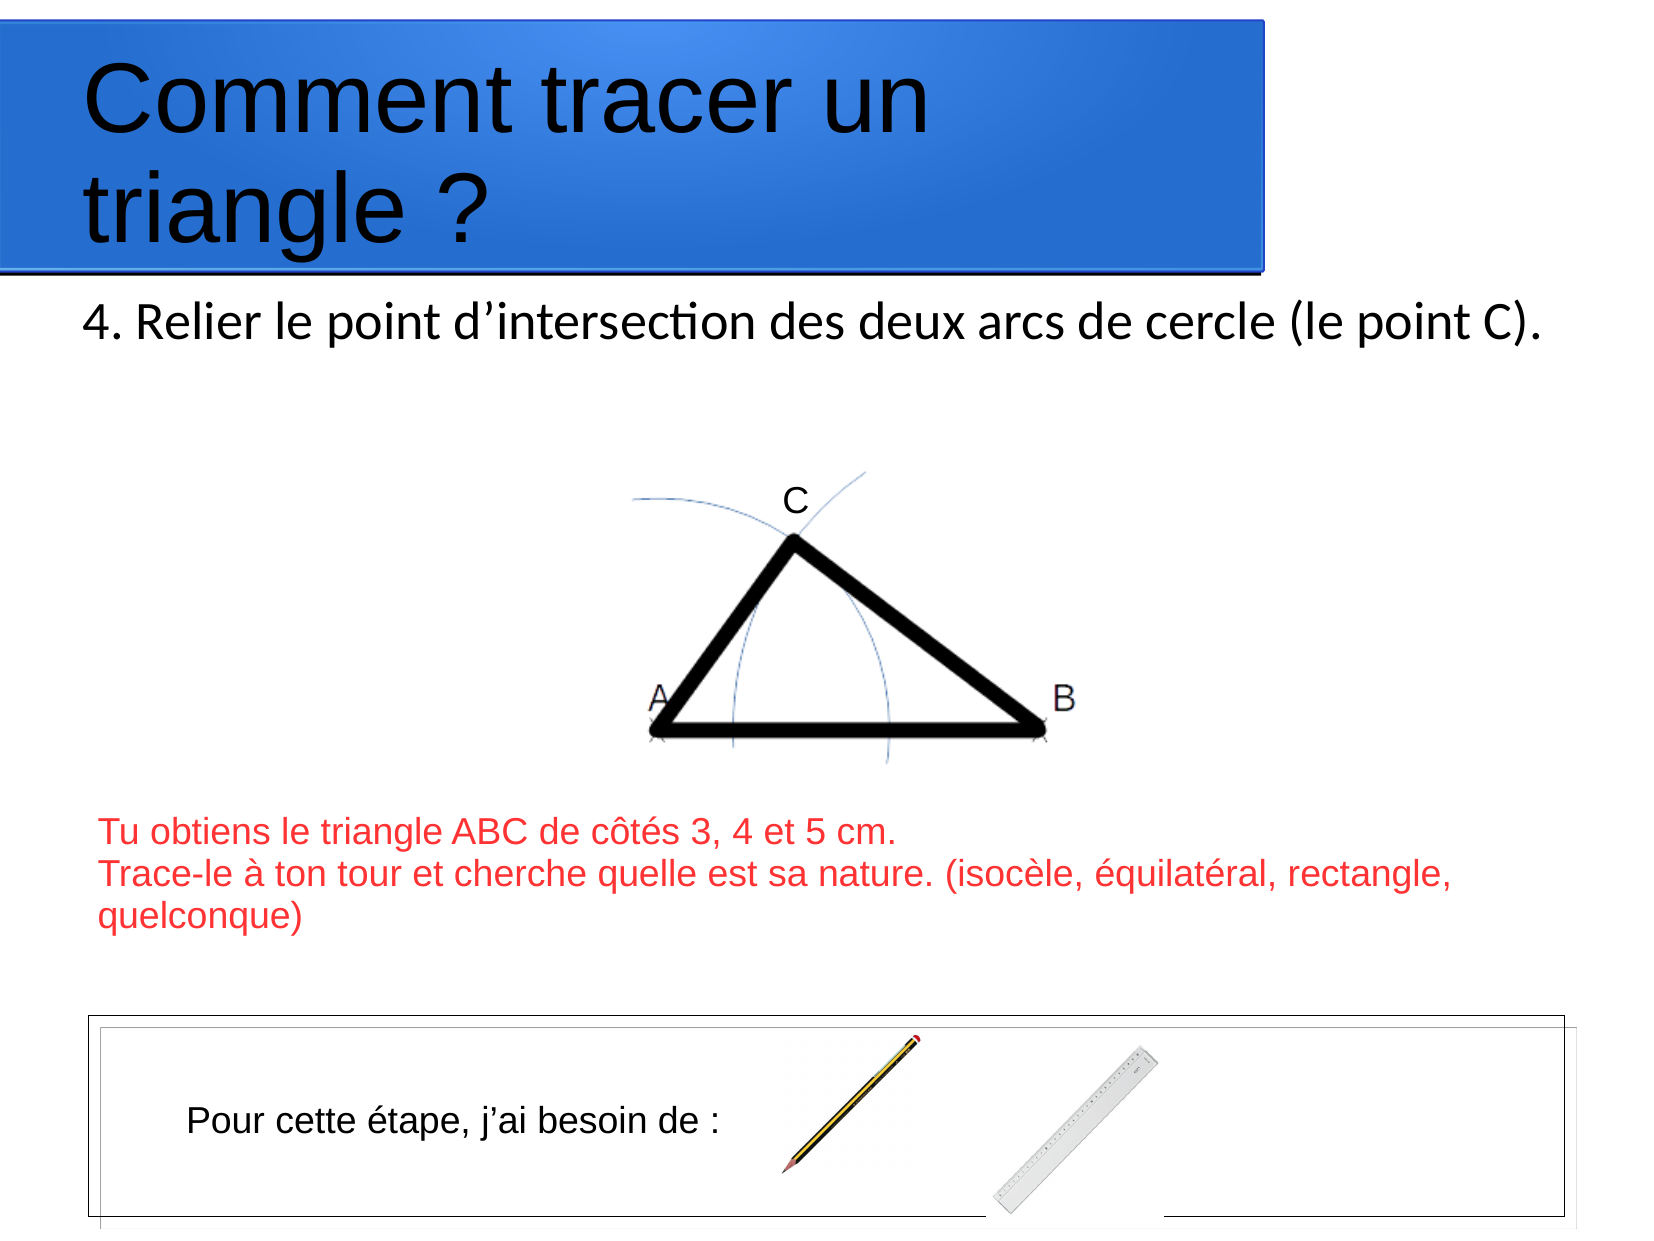

# Comment tracer un triangle ?
4. Relier le point d’intersection des deux arcs de cercle (le point C).
C
C
Tu obtiens le triangle ABC de côtés 3, 4 et 5 cm.
Trace-le à ton tour et cherche quelle est sa nature. (isocèle, équilatéral, rectangle, quelconque)
Pour cette étape, j’ai besoin de :